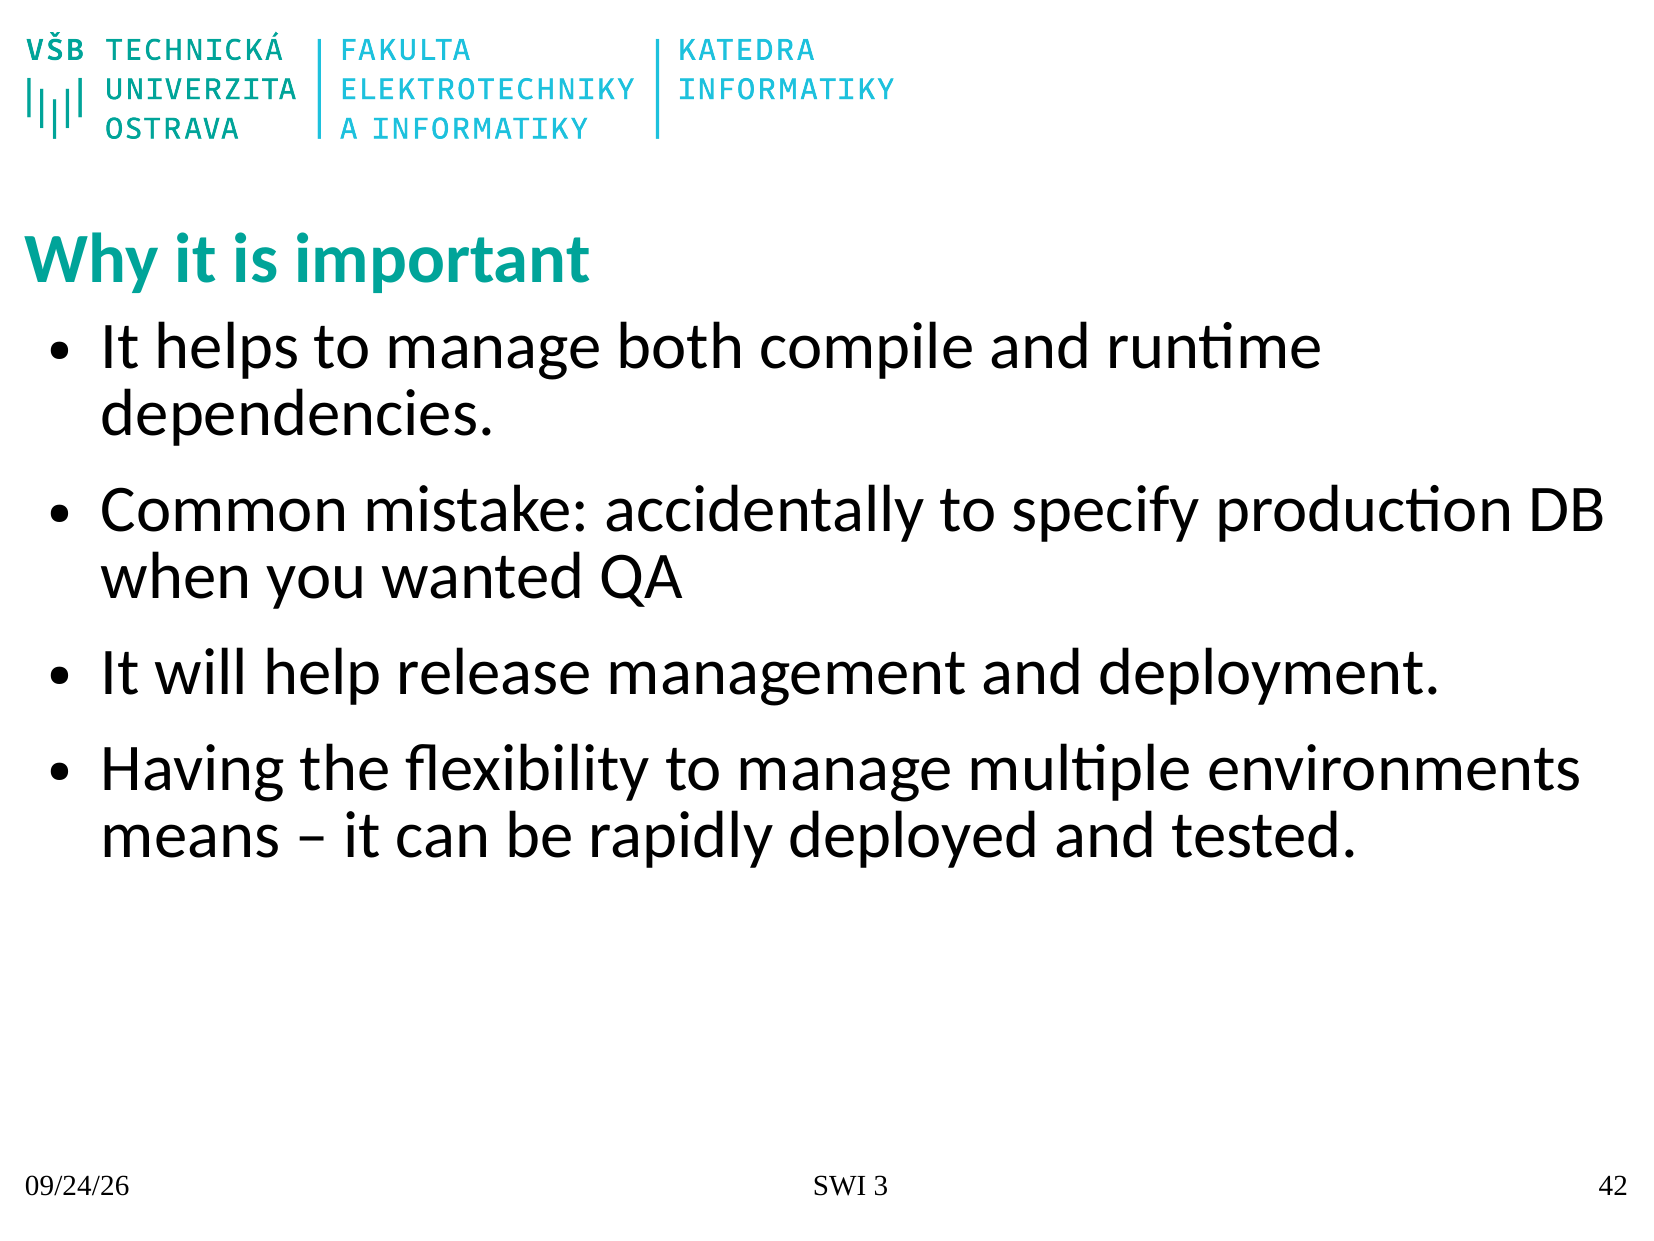

# Why it is important
It helps to manage both compile and runtime dependencies.
Common mistake: accidentally to specify production DB when you wanted QA
It will help release management and deployment.
Having the flexibility to manage multiple environments means – it can be rapidly deployed and tested.
SWI 3
42